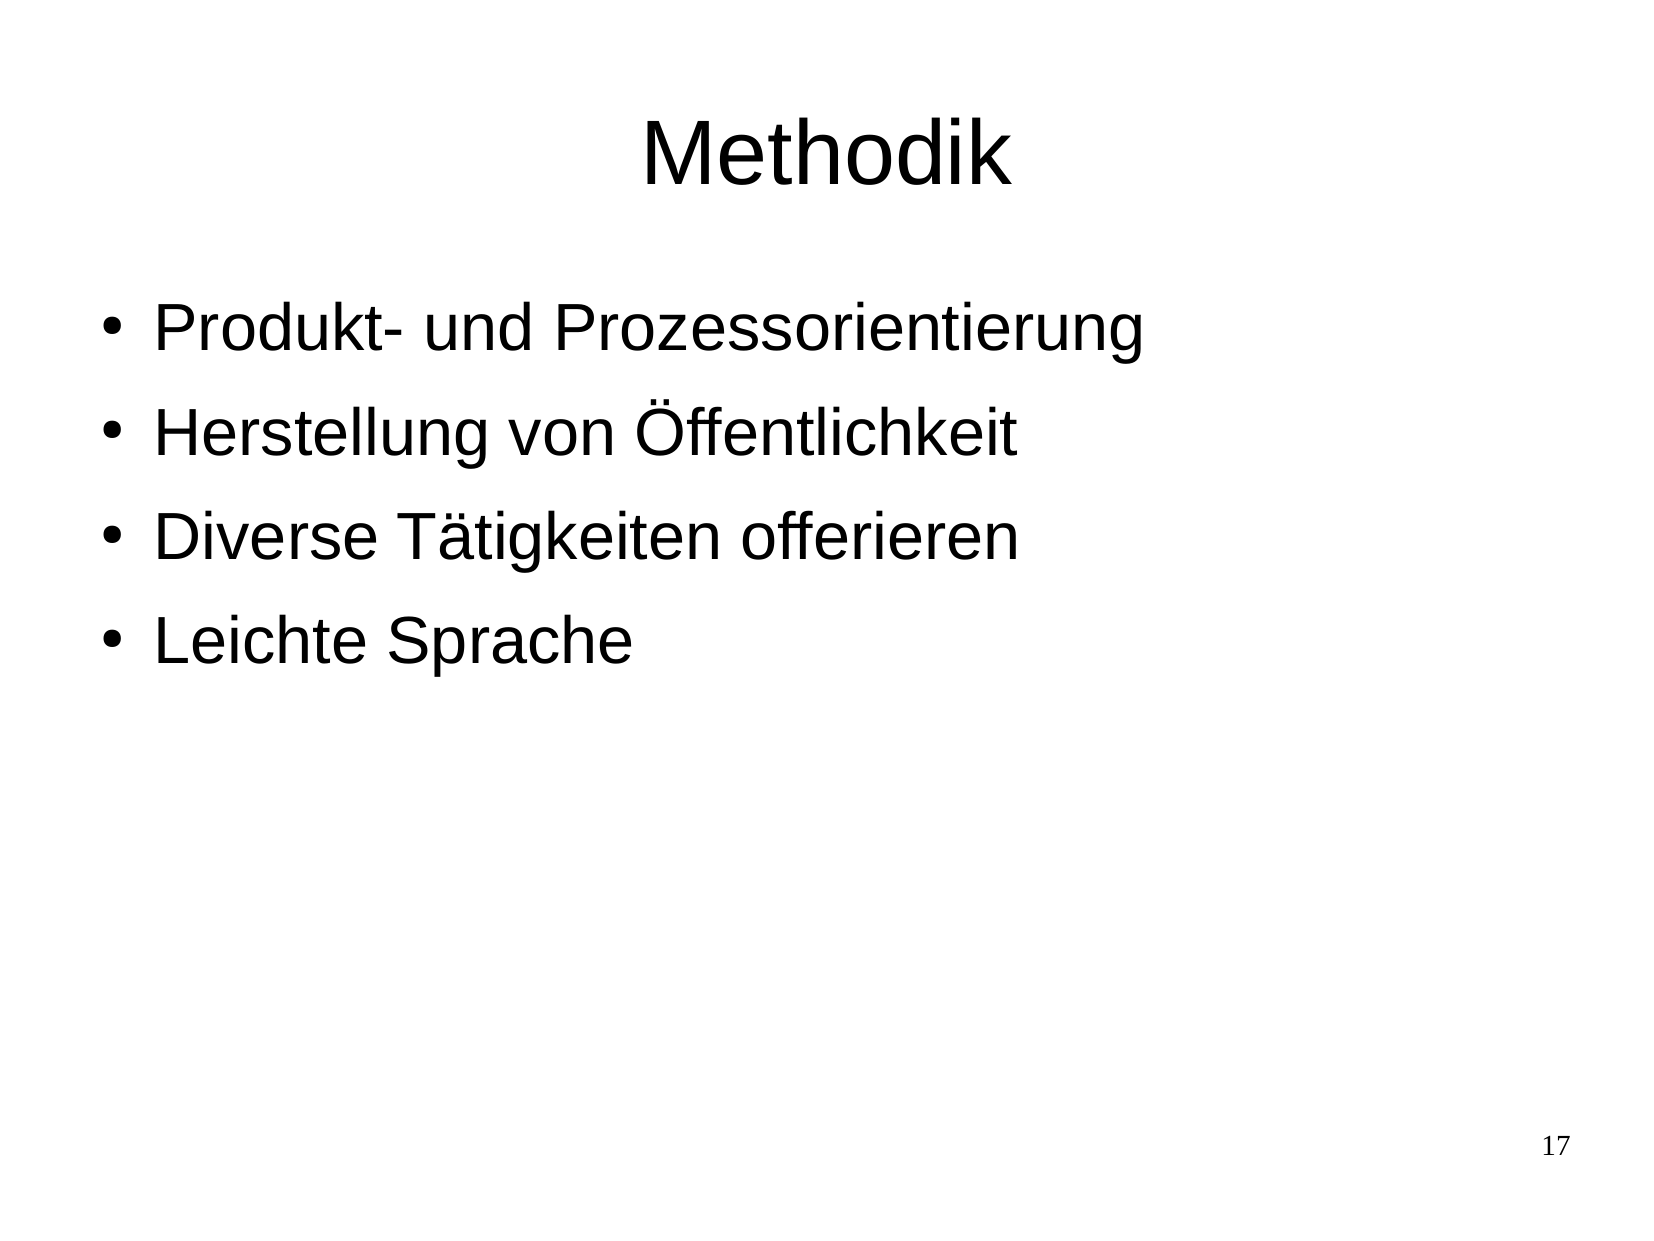

# Methodik
Produkt- und Prozessorientierung
Herstellung von Öffentlichkeit
Diverse Tätigkeiten offerieren
Leichte Sprache
17